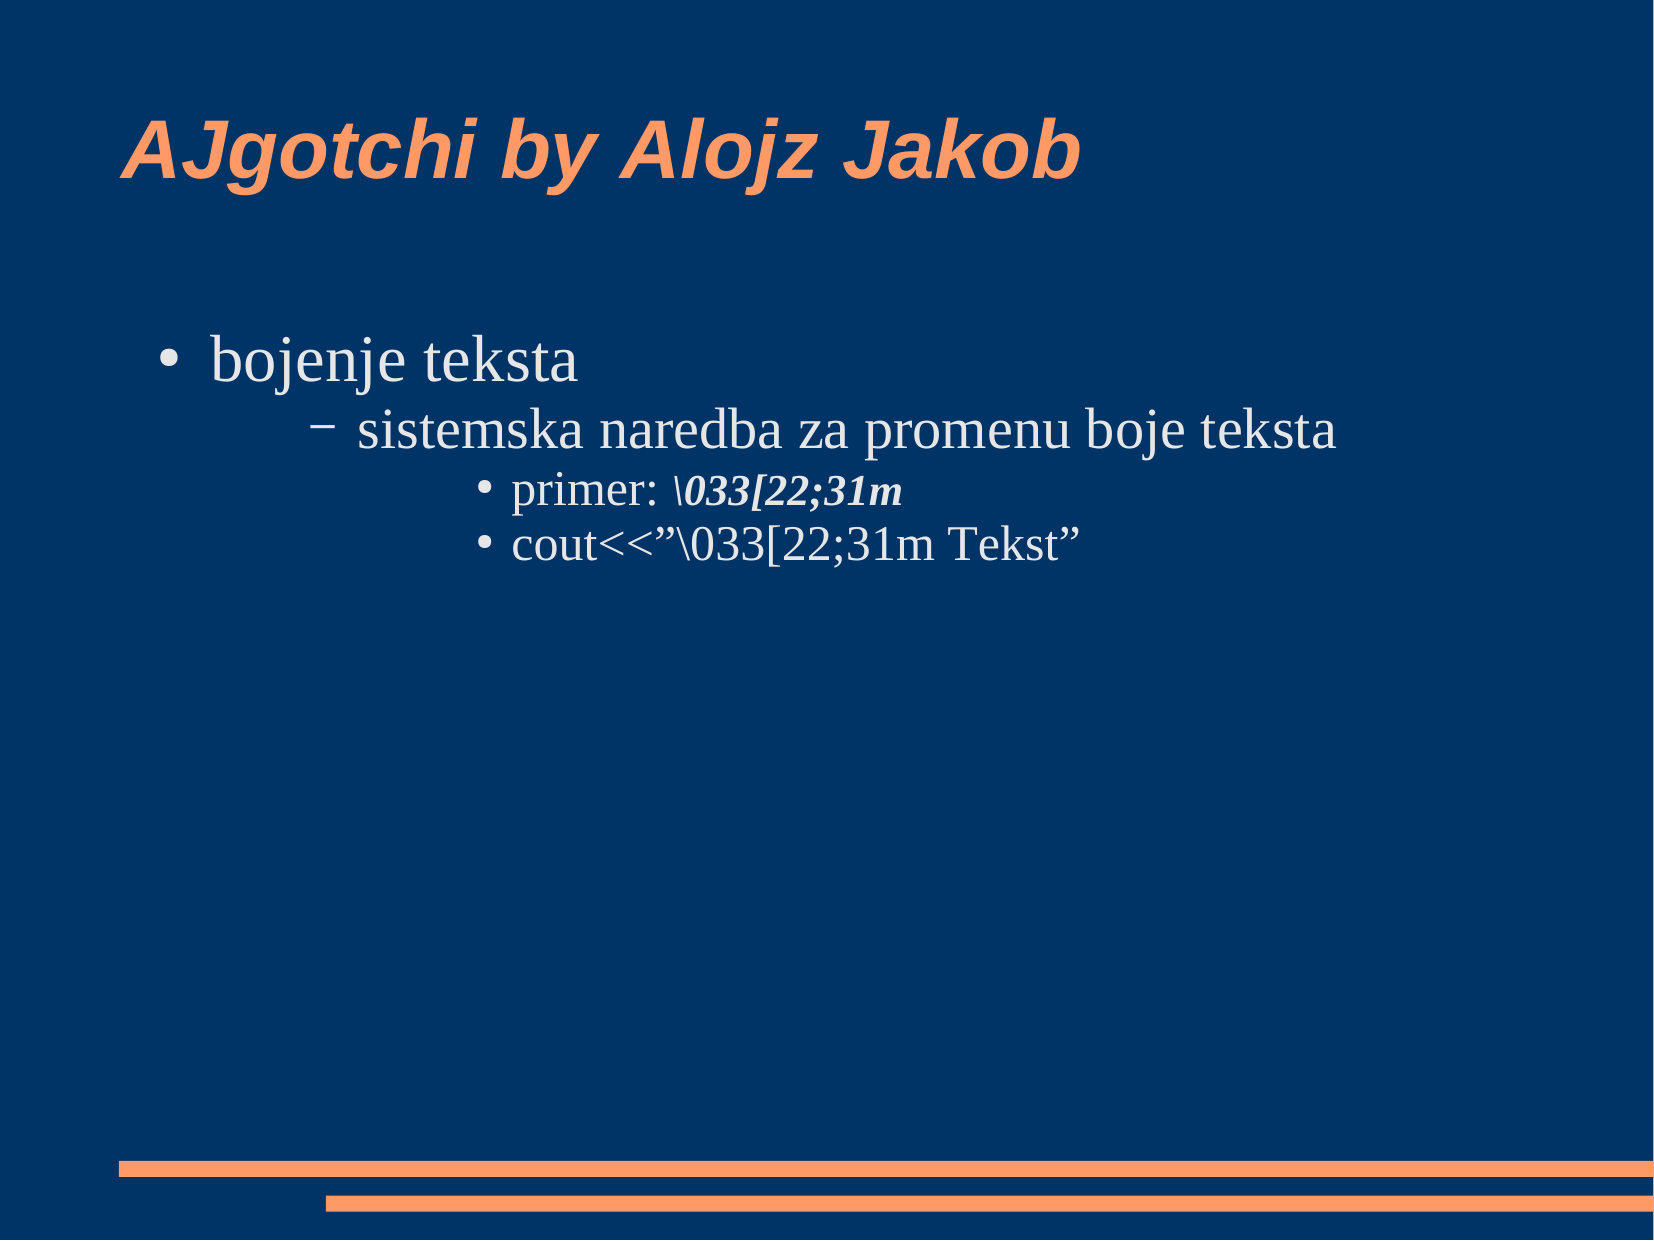

# AJgotchi by Alojz Jakob
bojenje teksta
sistemska naredba za promenu boje teksta
primer: \033[22;31m
cout<<”\033[22;31m Tekst”